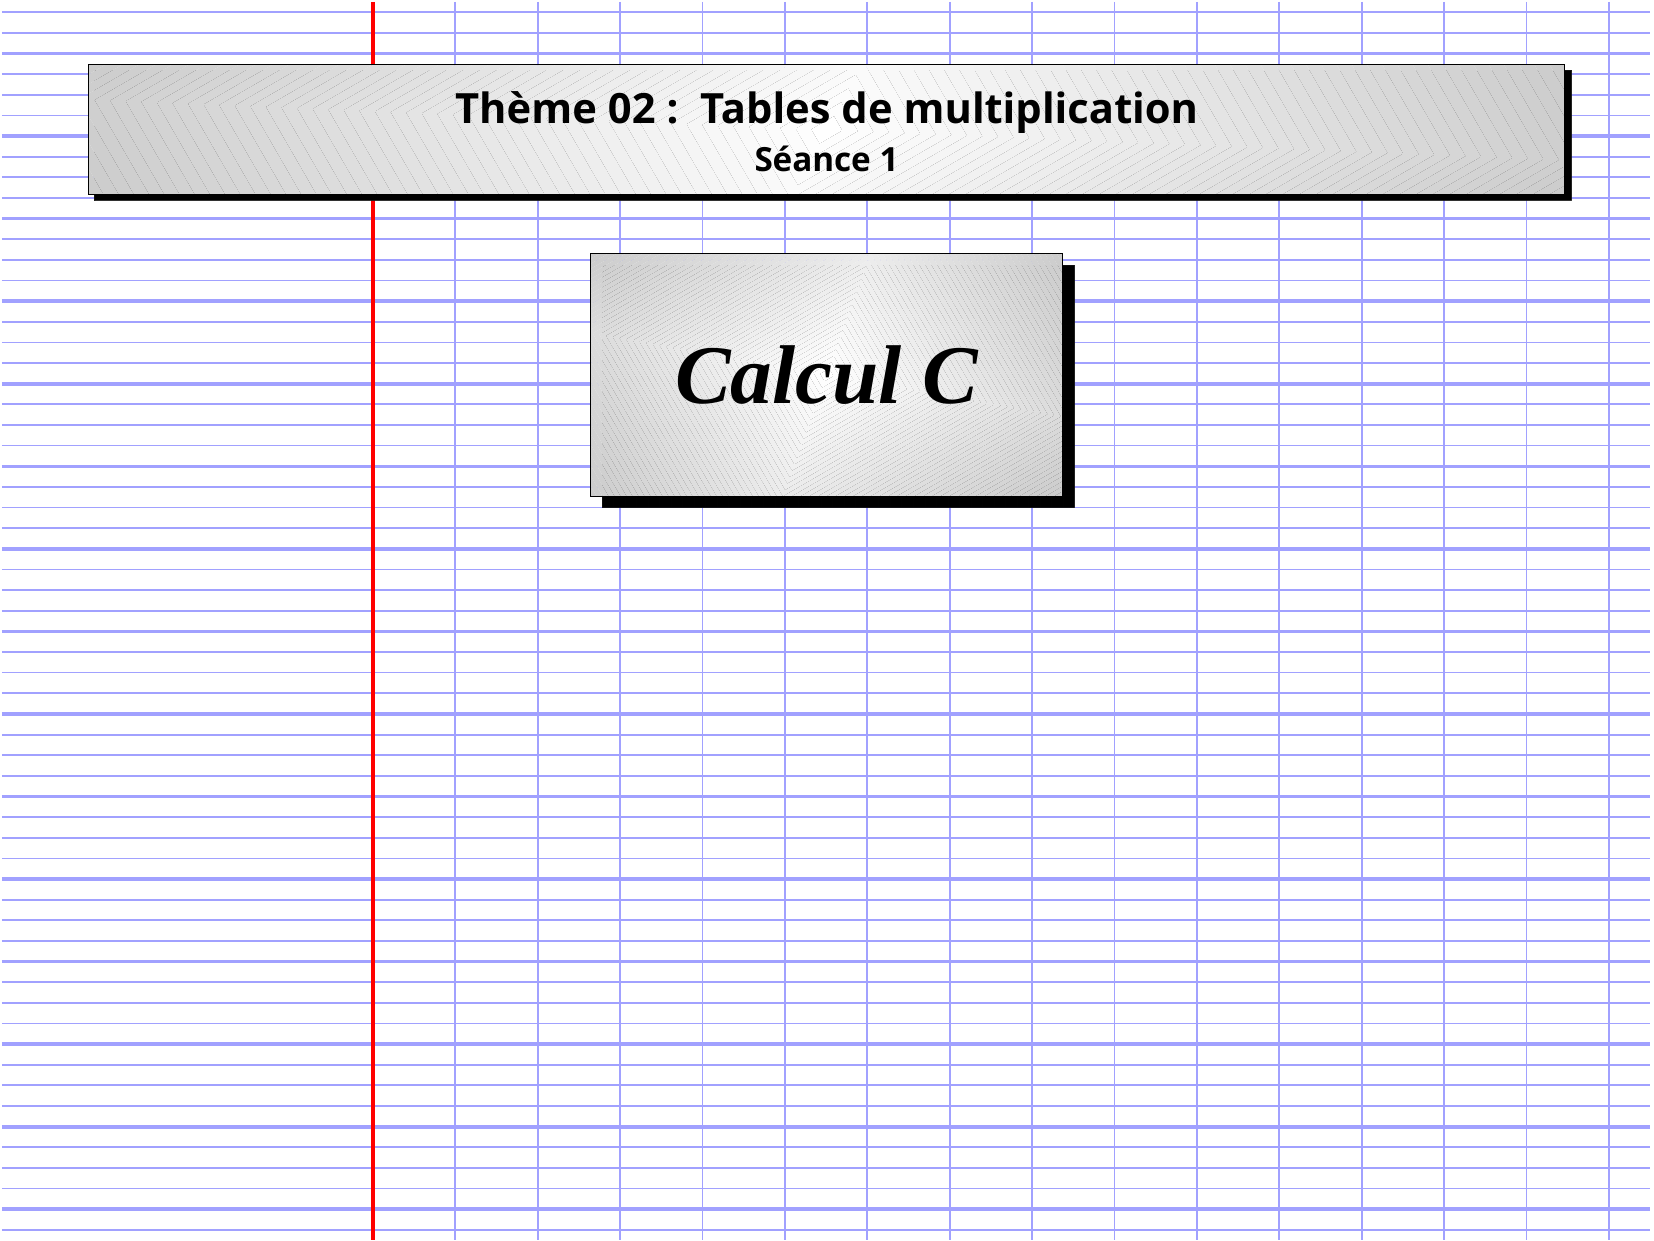

Thème 02 : Tables de multiplication
Séance 1
Calcul C